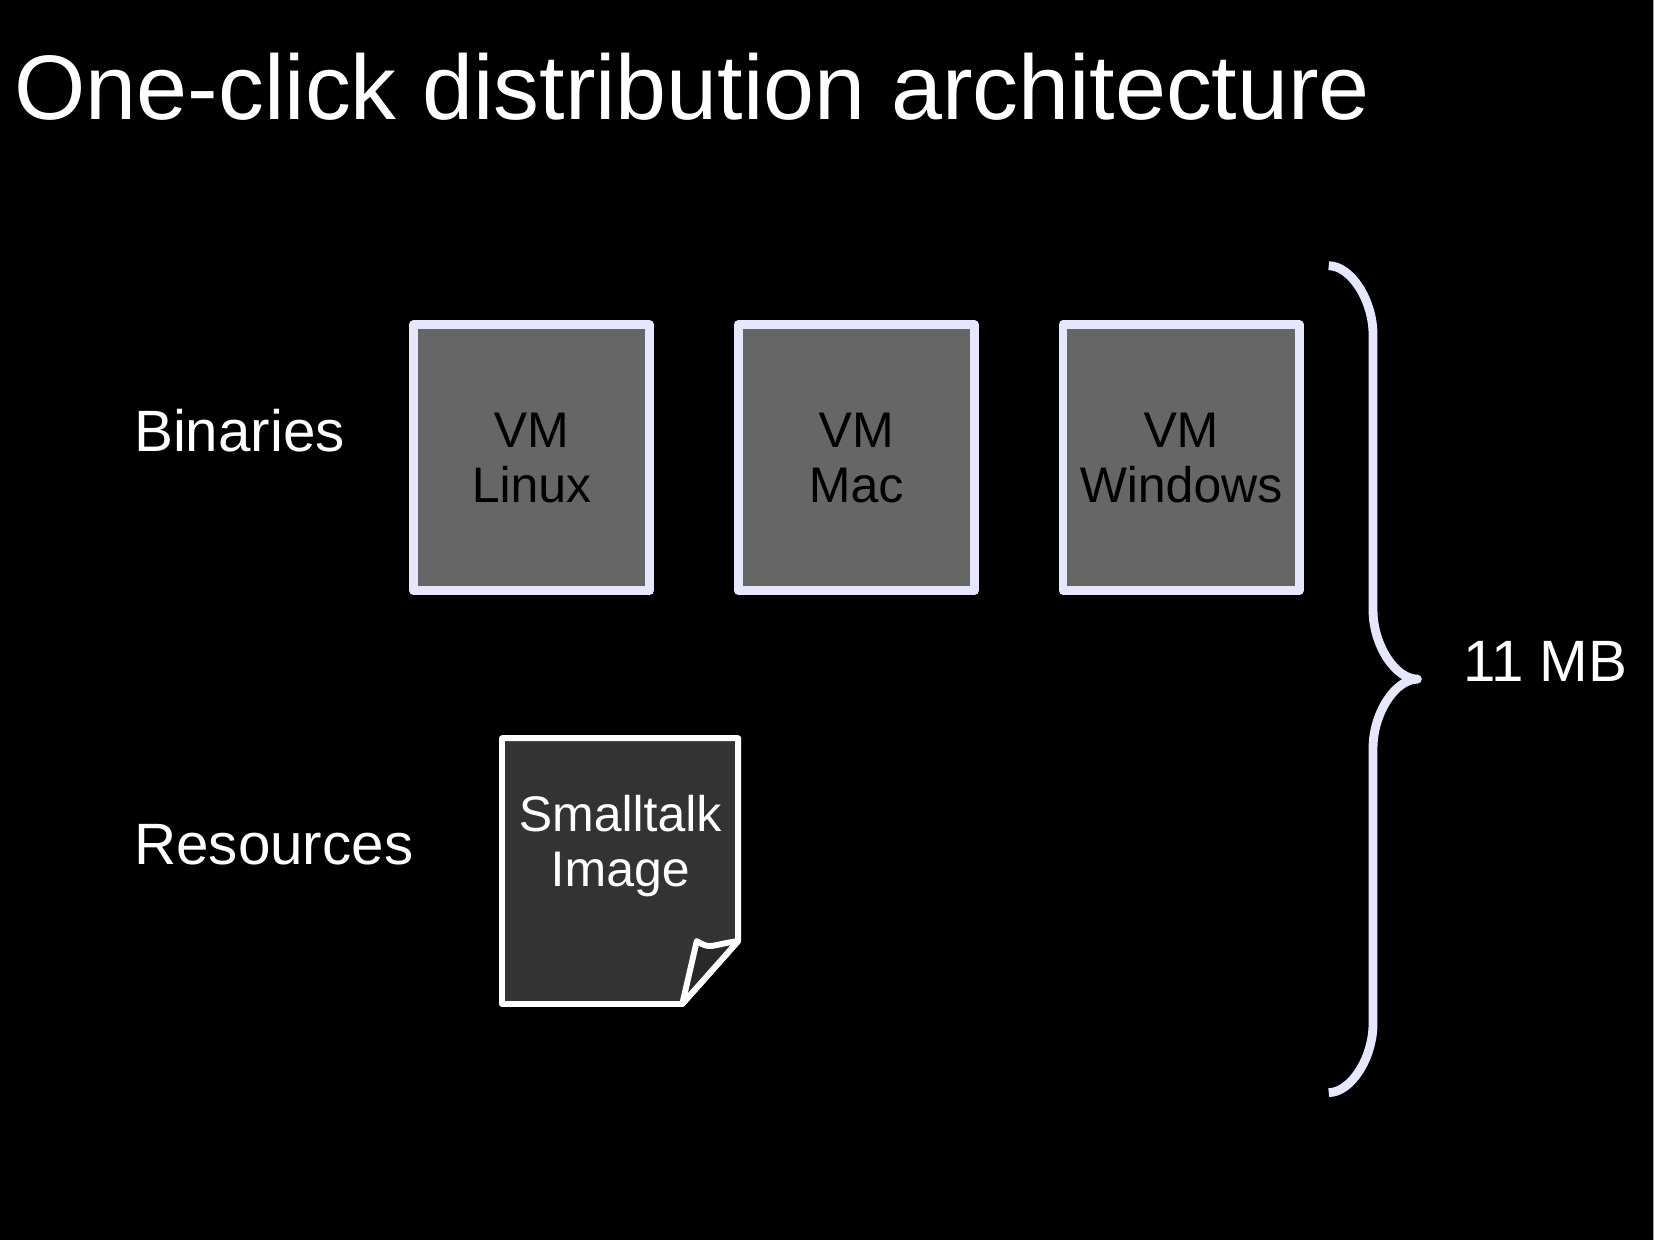

One-click distribution architecture
11 MB
VM
Linux
VM
Mac
VM
Windows
Binaries
Smalltalk
Image
Resources